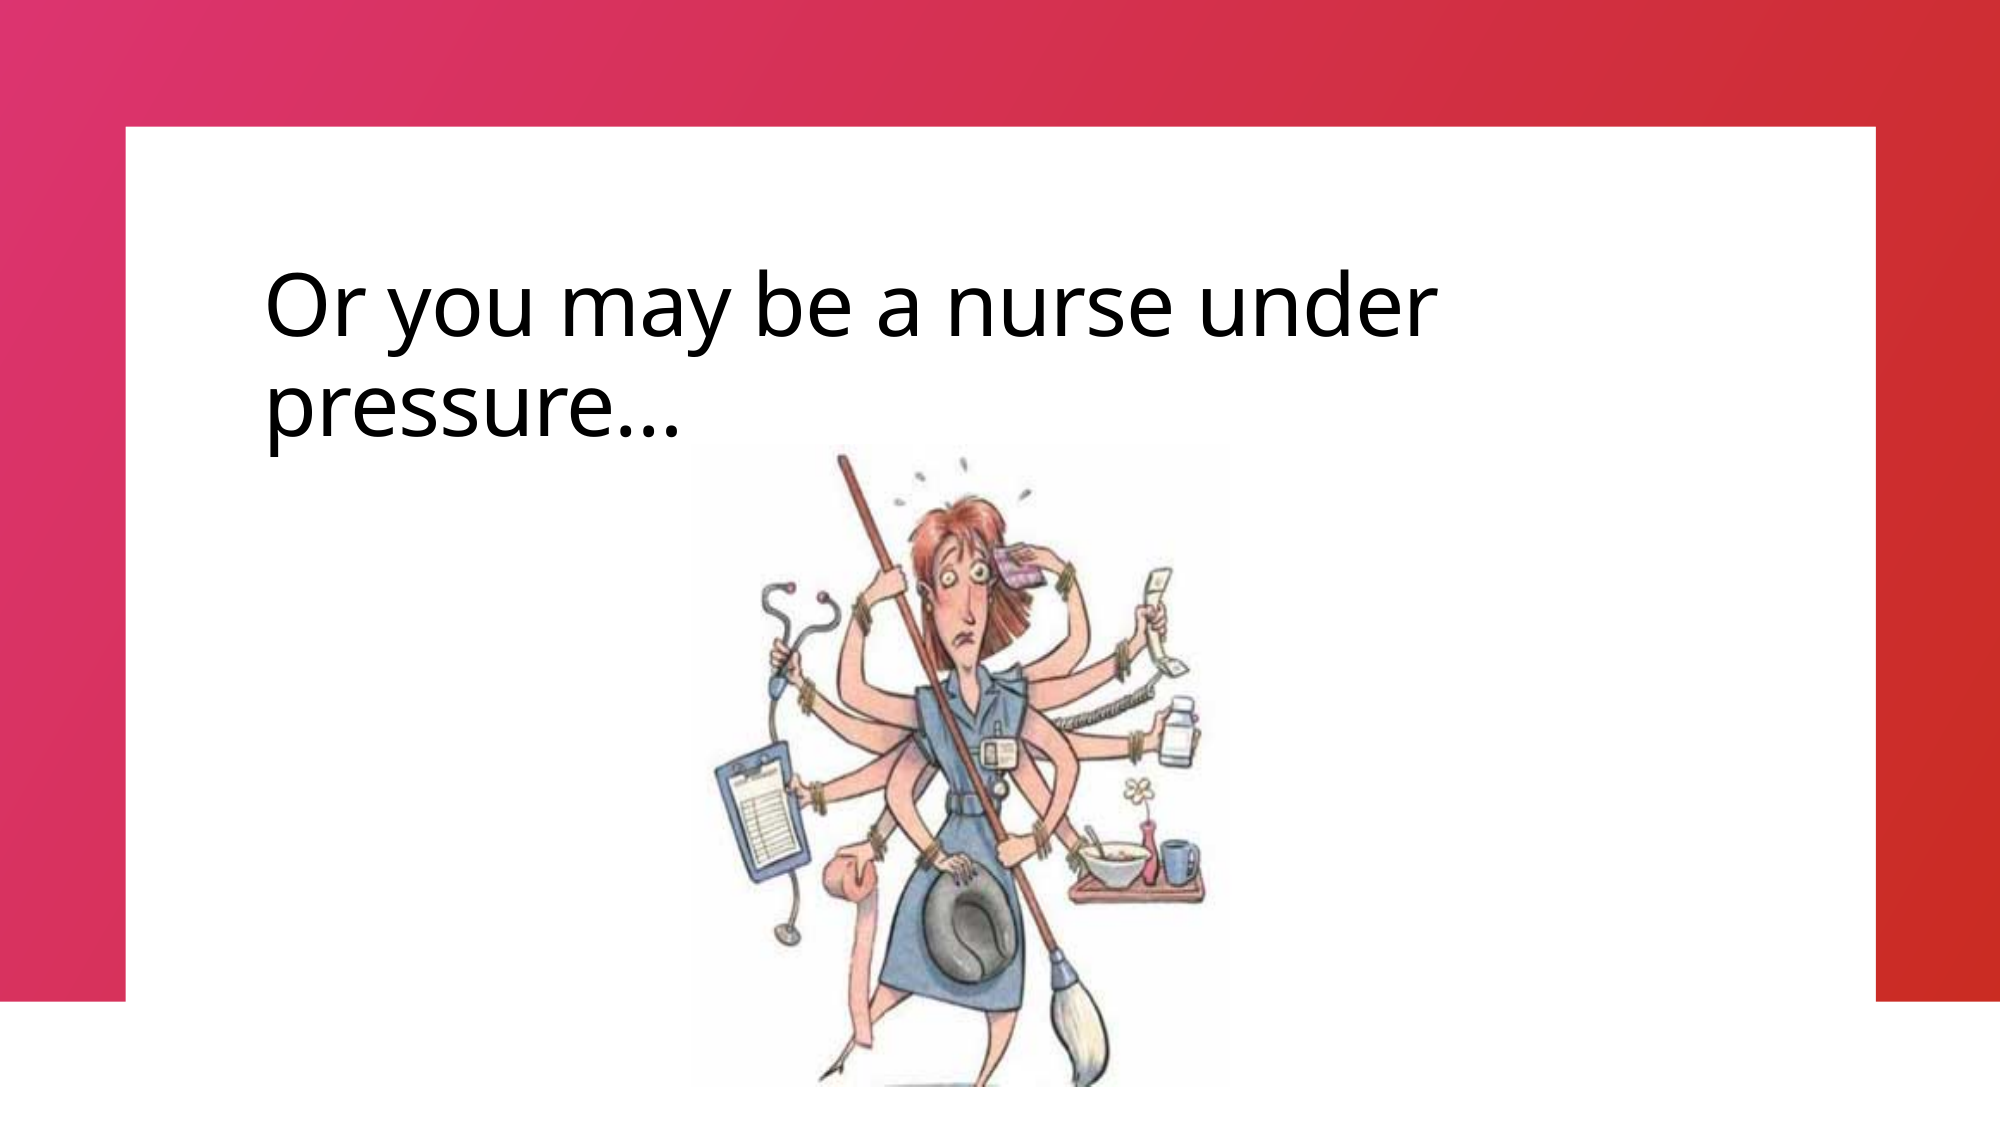

# Or you may be a nurse under pressure…